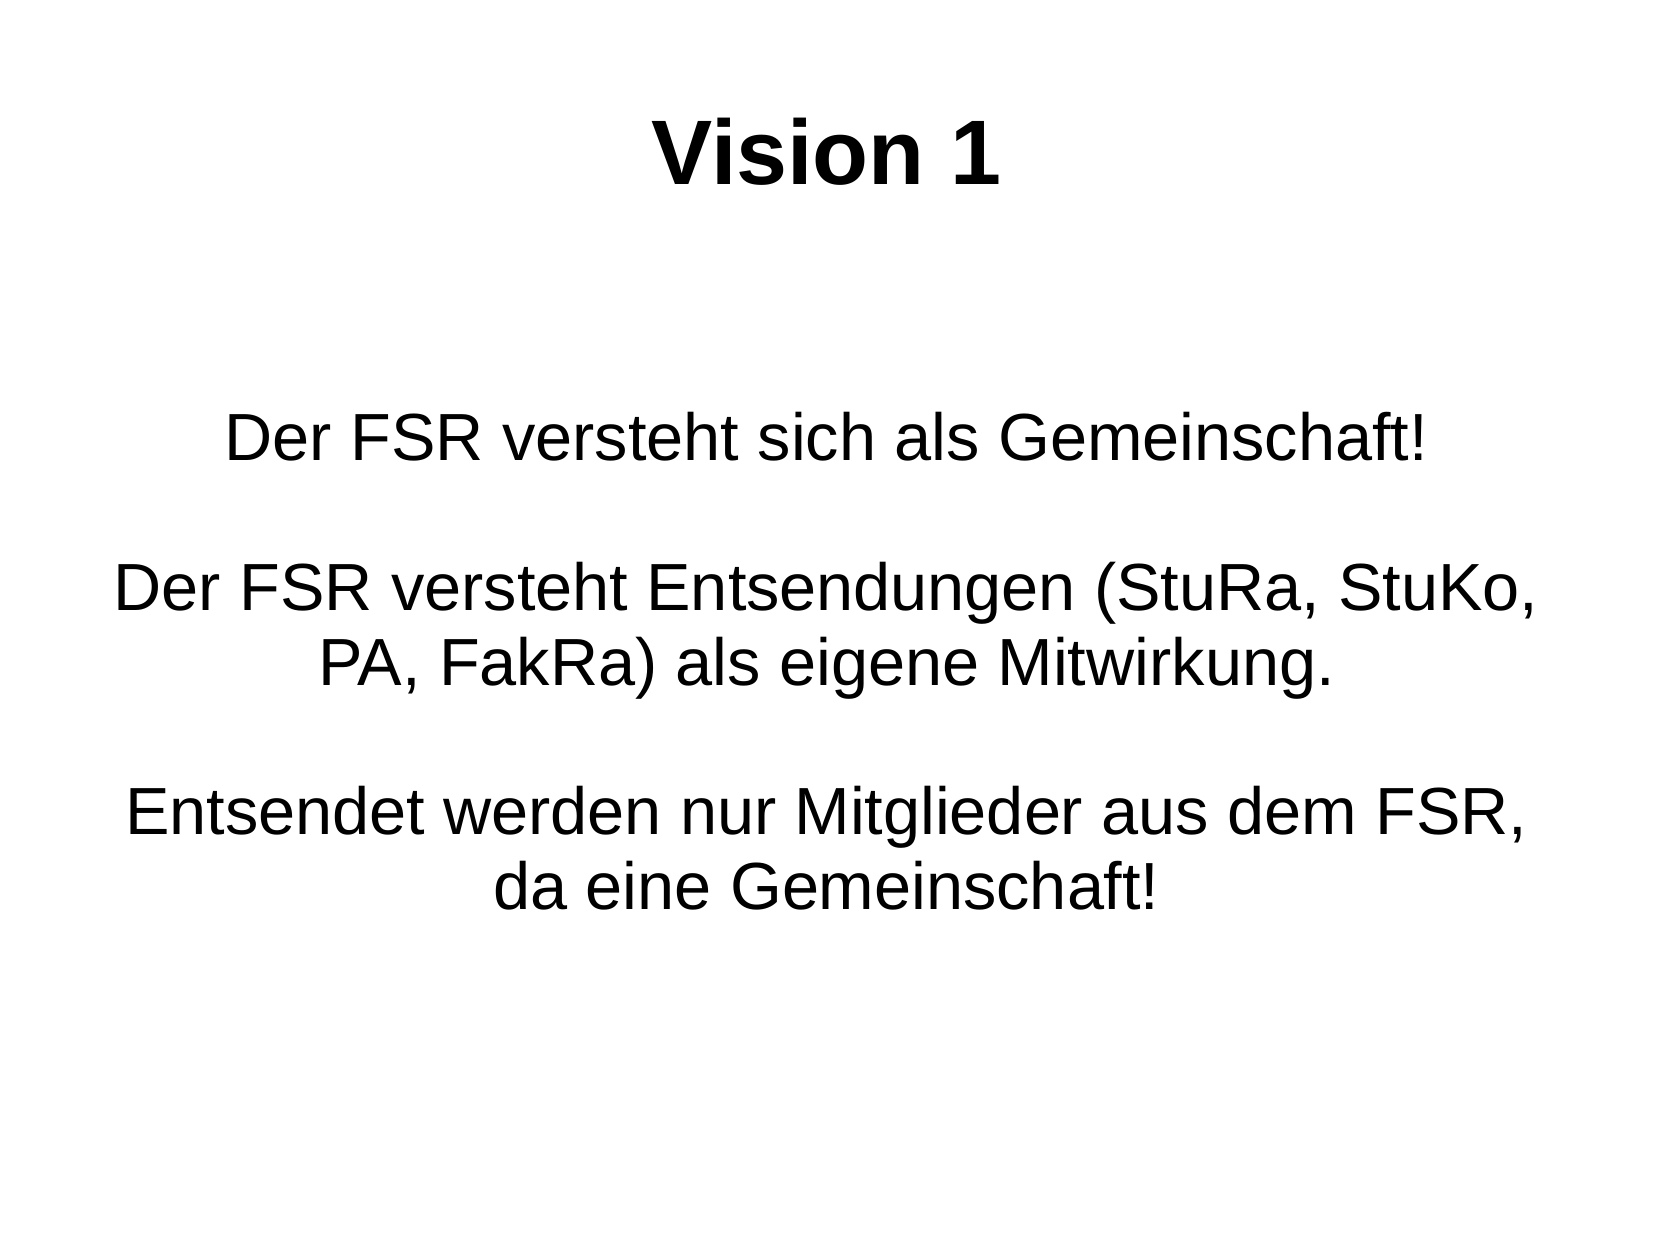

# Vision 1
Der FSR versteht sich als Gemeinschaft!
Der FSR versteht Entsendungen (StuRa, StuKo, PA, FakRa) als eigene Mitwirkung.
Entsendet werden nur Mitglieder aus dem FSR, da eine Gemeinschaft!